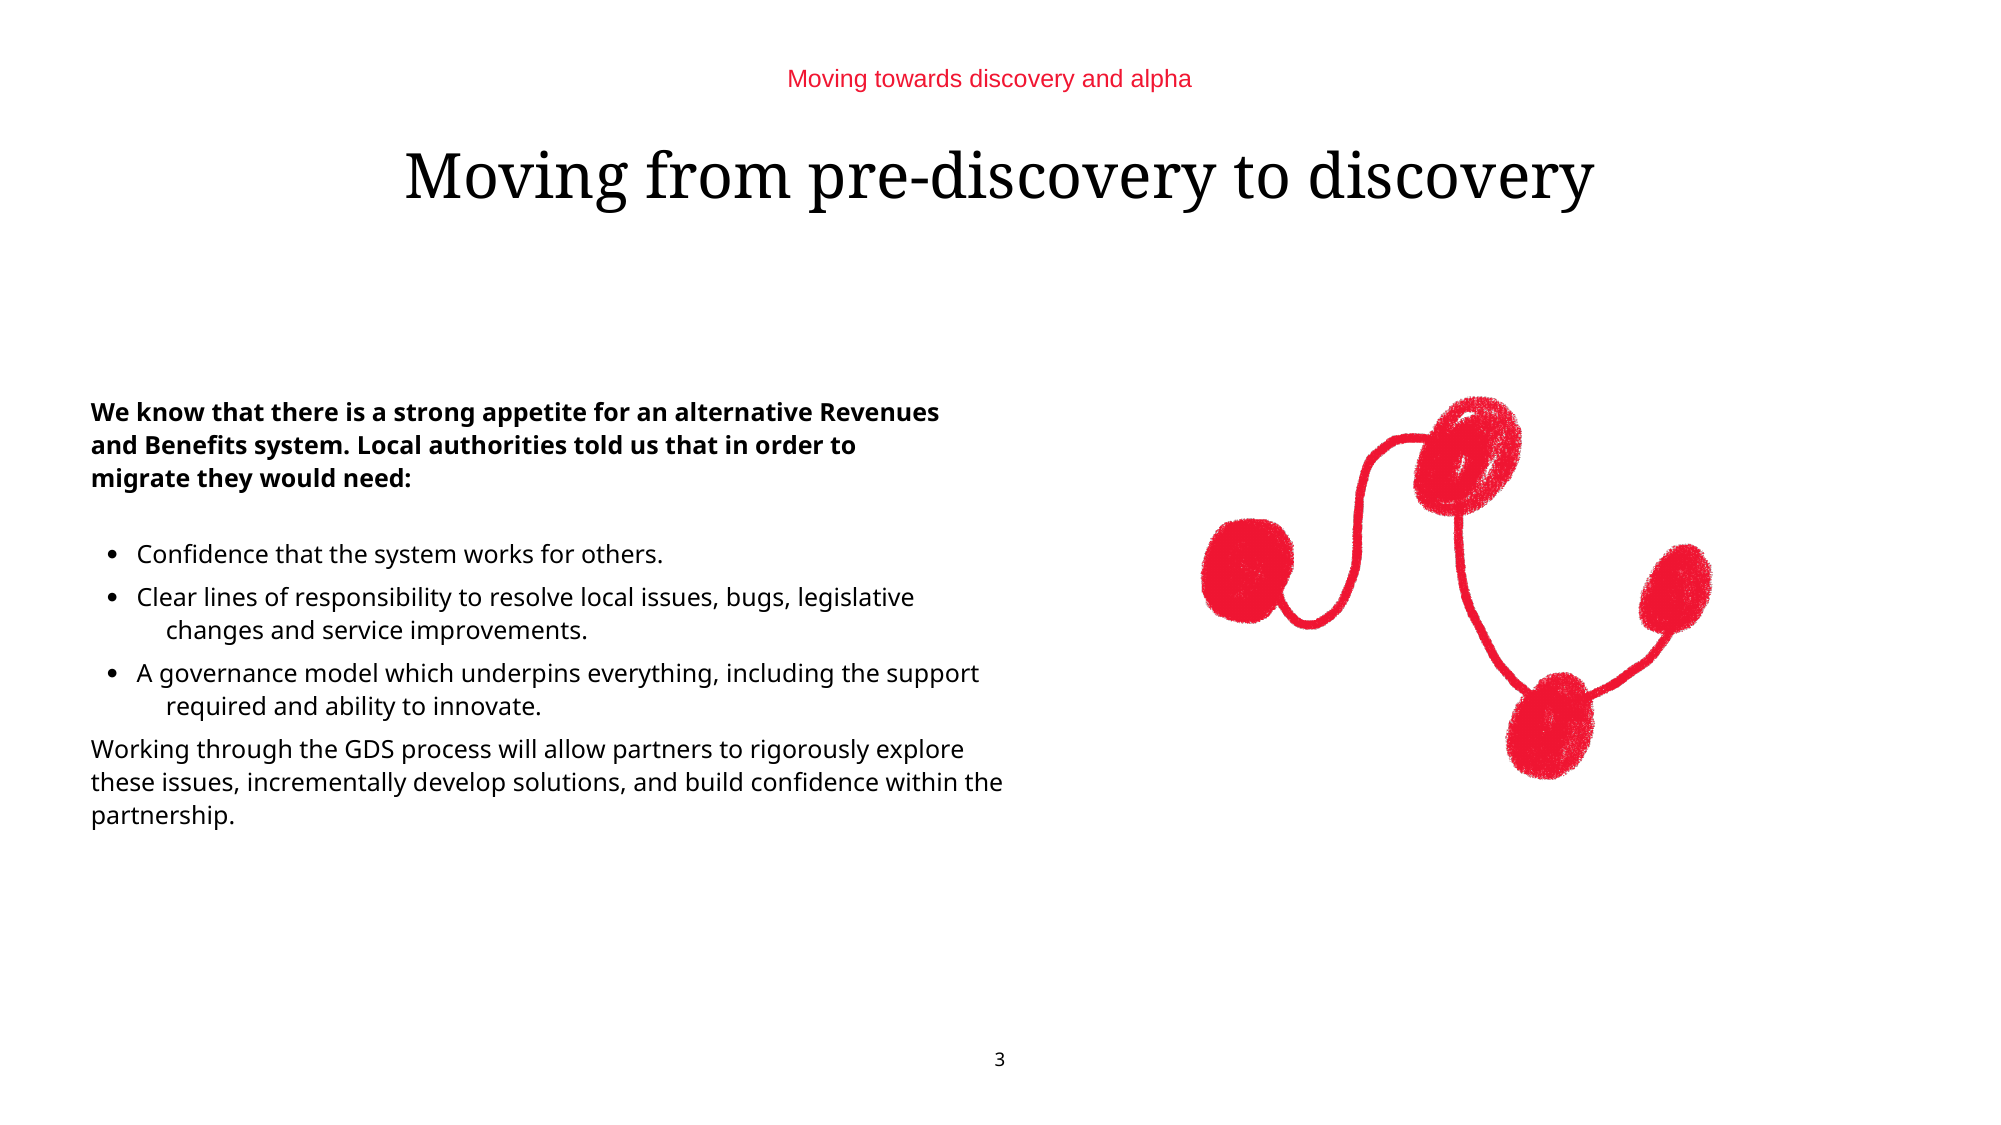

Moving towards discovery and alpha
Moving from pre-discovery to discovery
We know that there is a strong appetite for an alternative Revenues
and Benefits system. Local authorities told us that in order to
migrate they would need:
Confidence that the system works for others.
Clear lines of responsibility to resolve local issues, bugs, legislative changes and service improvements.
A governance model which underpins everything, including the support required and ability to innovate.
Working through the GDS process will allow partners to rigorously explore these issues, incrementally develop solutions, and build confidence within the partnership.